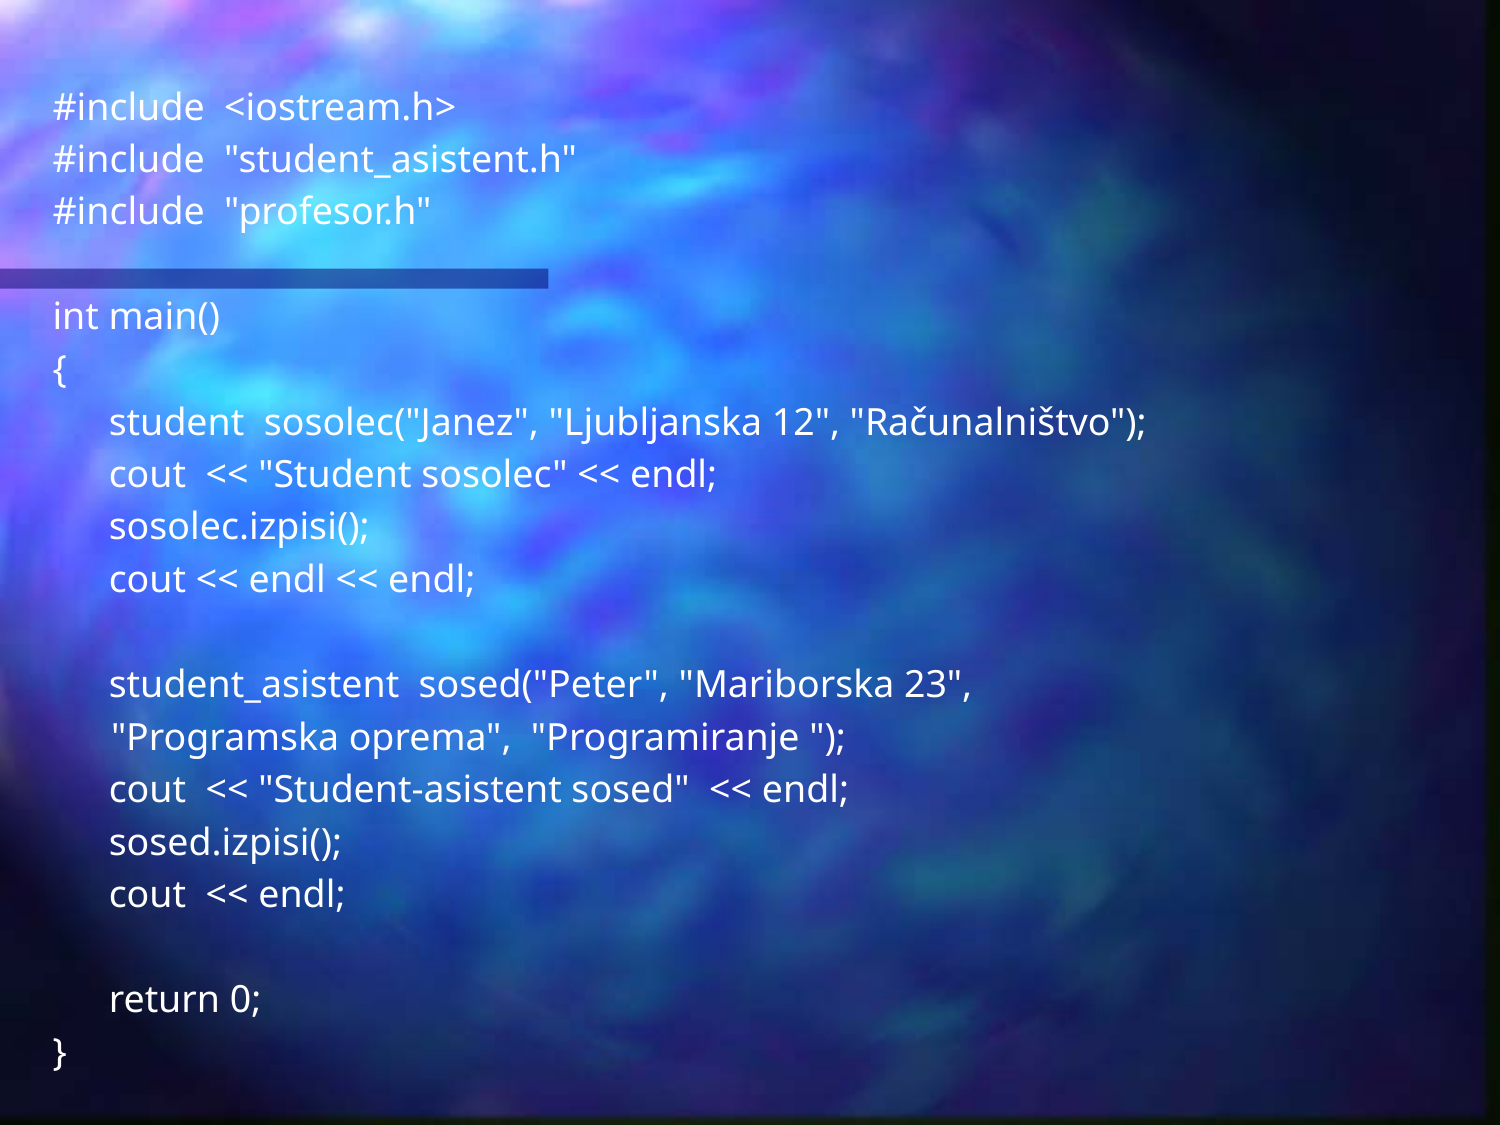

# #include <iostream.h>
#include "student_asistent.h"
#include "profesor.h"
int main()
{
	student sosolec("Janez", "Ljubljanska 12", "Računalništvo");
	cout << "Student sosolec" << endl;
	sosolec.izpisi();
	cout << endl << endl;
	student_asistent sosed("Peter", "Mariborska 23",
 "Programska oprema", "Programiranje ");
	cout << "Student-asistent sosed" << endl;
	sosed.izpisi();
	cout << endl;
	return 0;
}